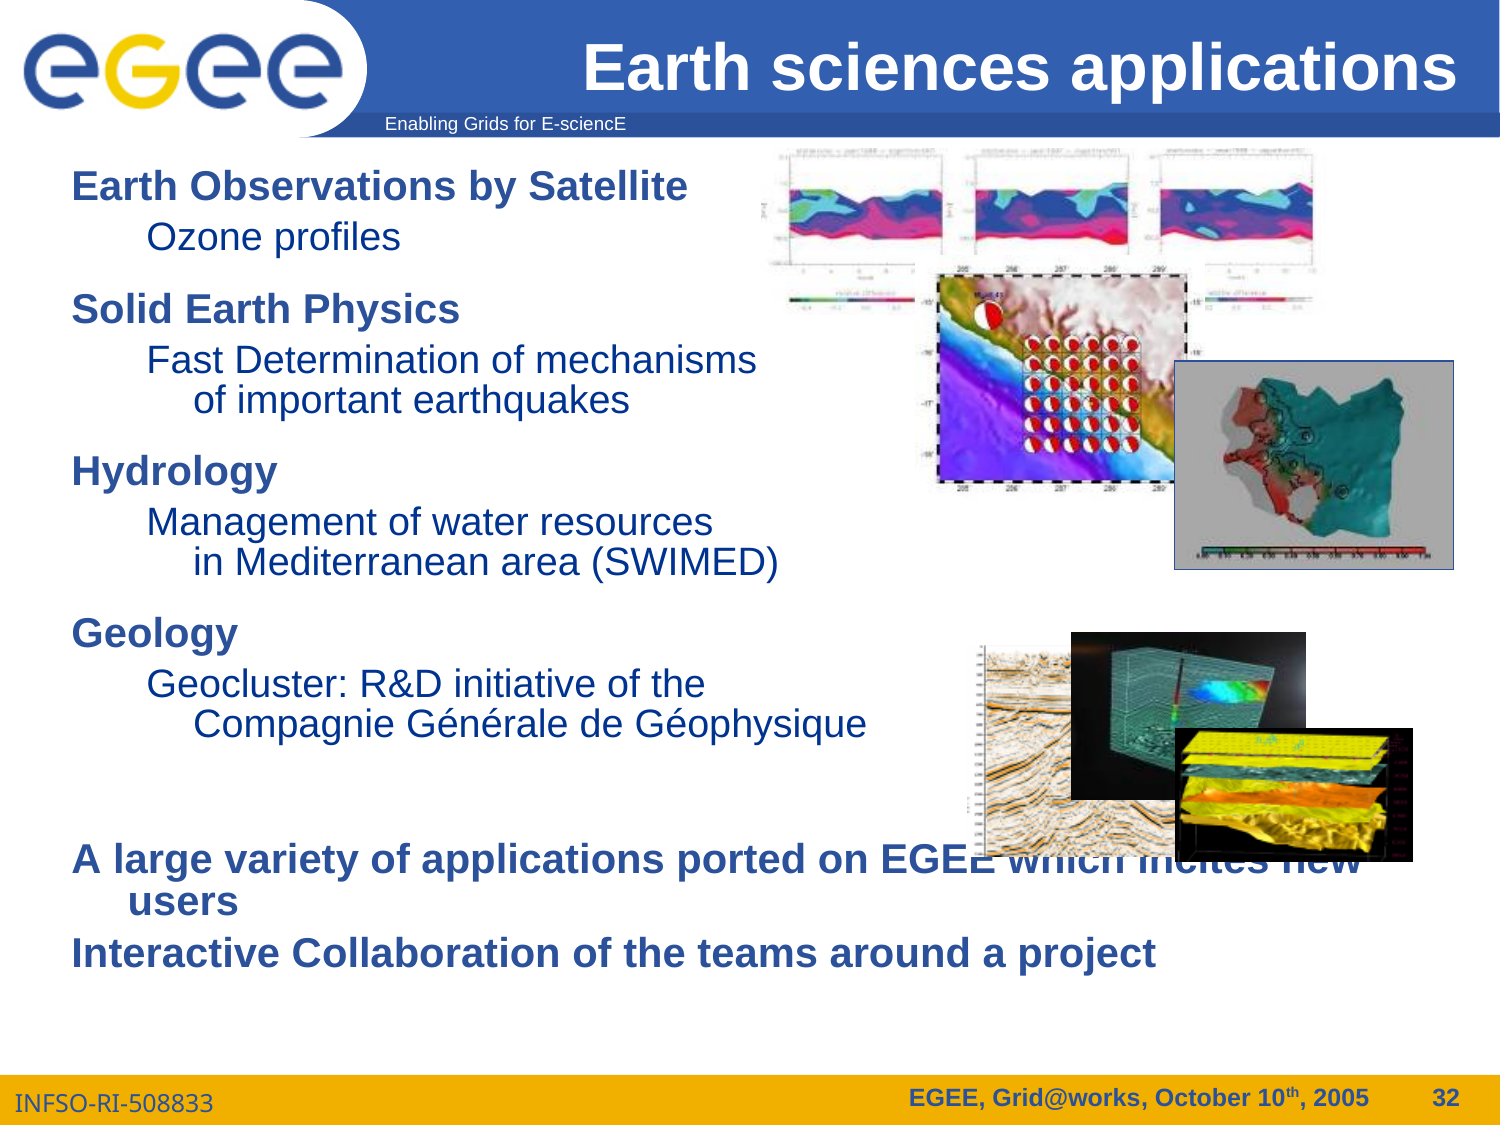

# Earth sciences applications
Earth Observations by Satellite
Ozone profiles
Solid Earth Physics
Fast Determination of mechanisms
of important earthquakes
Hydrology
Management of water resources
in Mediterranean area (SWIMED)
Geology
Geocluster: R&D initiative of the
Compagnie Générale de Géophysique
A large variety of applications ported on EGEE which incites new users
Interactive Collaboration of the teams around a project
EGEE tutorial, Seoul
32